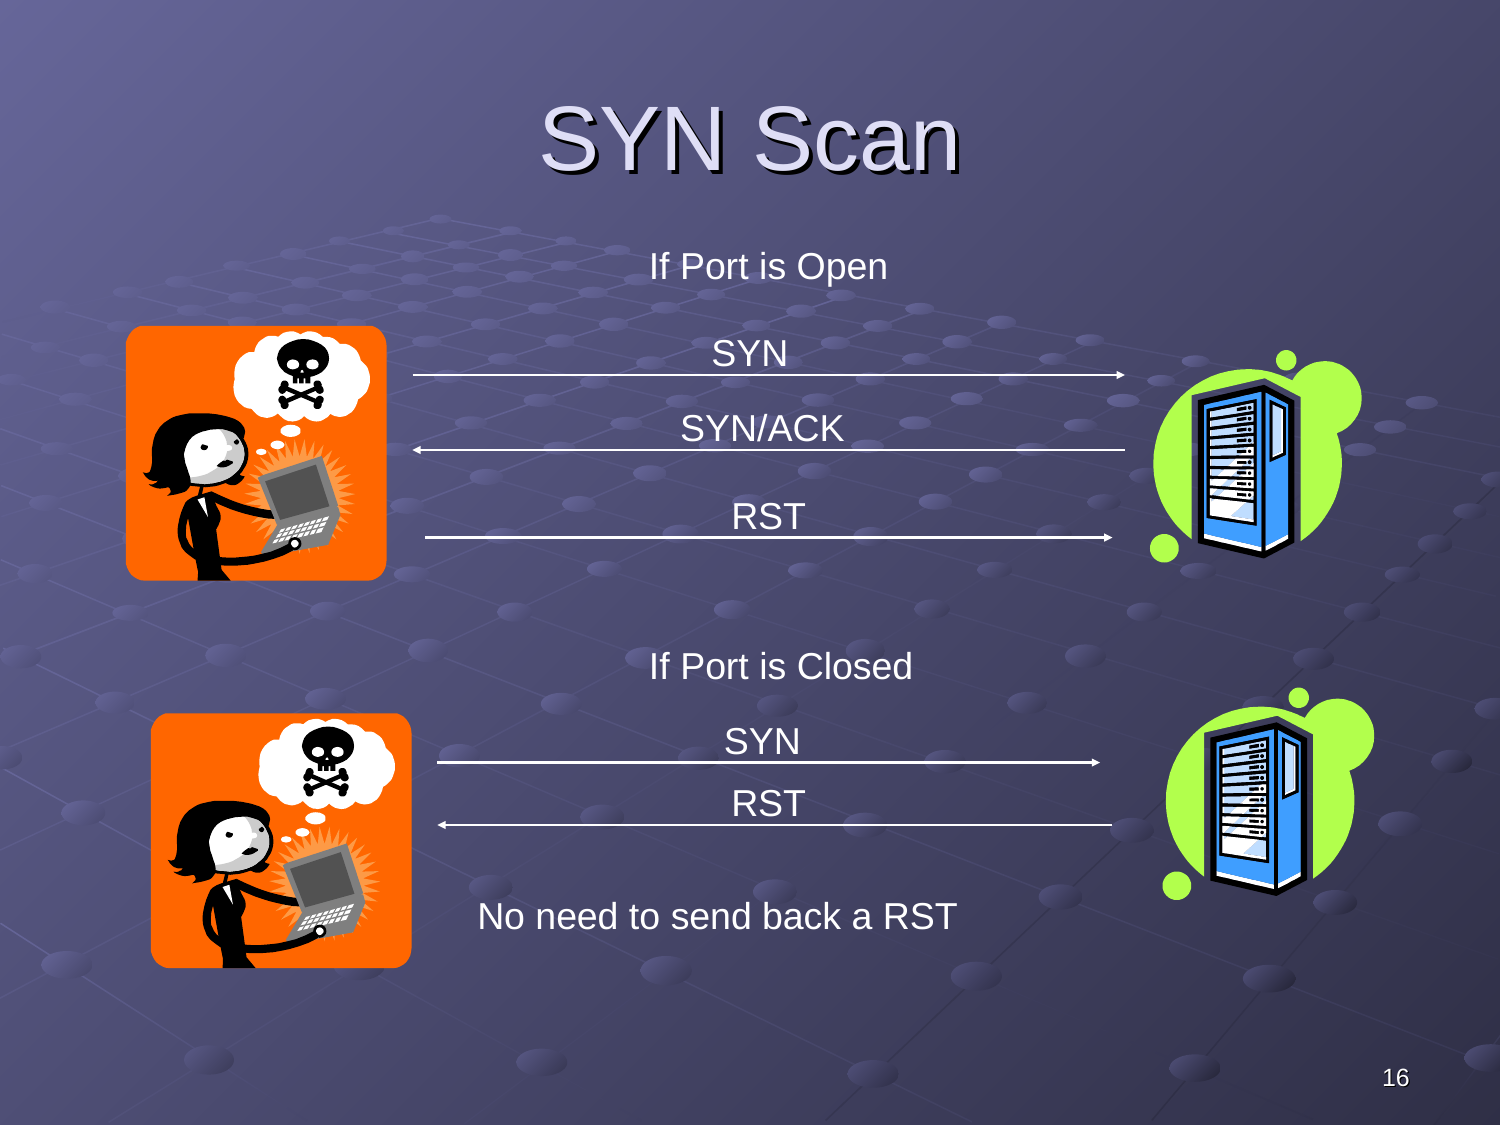

# SYN Scan
If Port is Open
SYN
SYN/ACK
RST
If Port is Closed
SYN
RST
No need to send back a RST
16